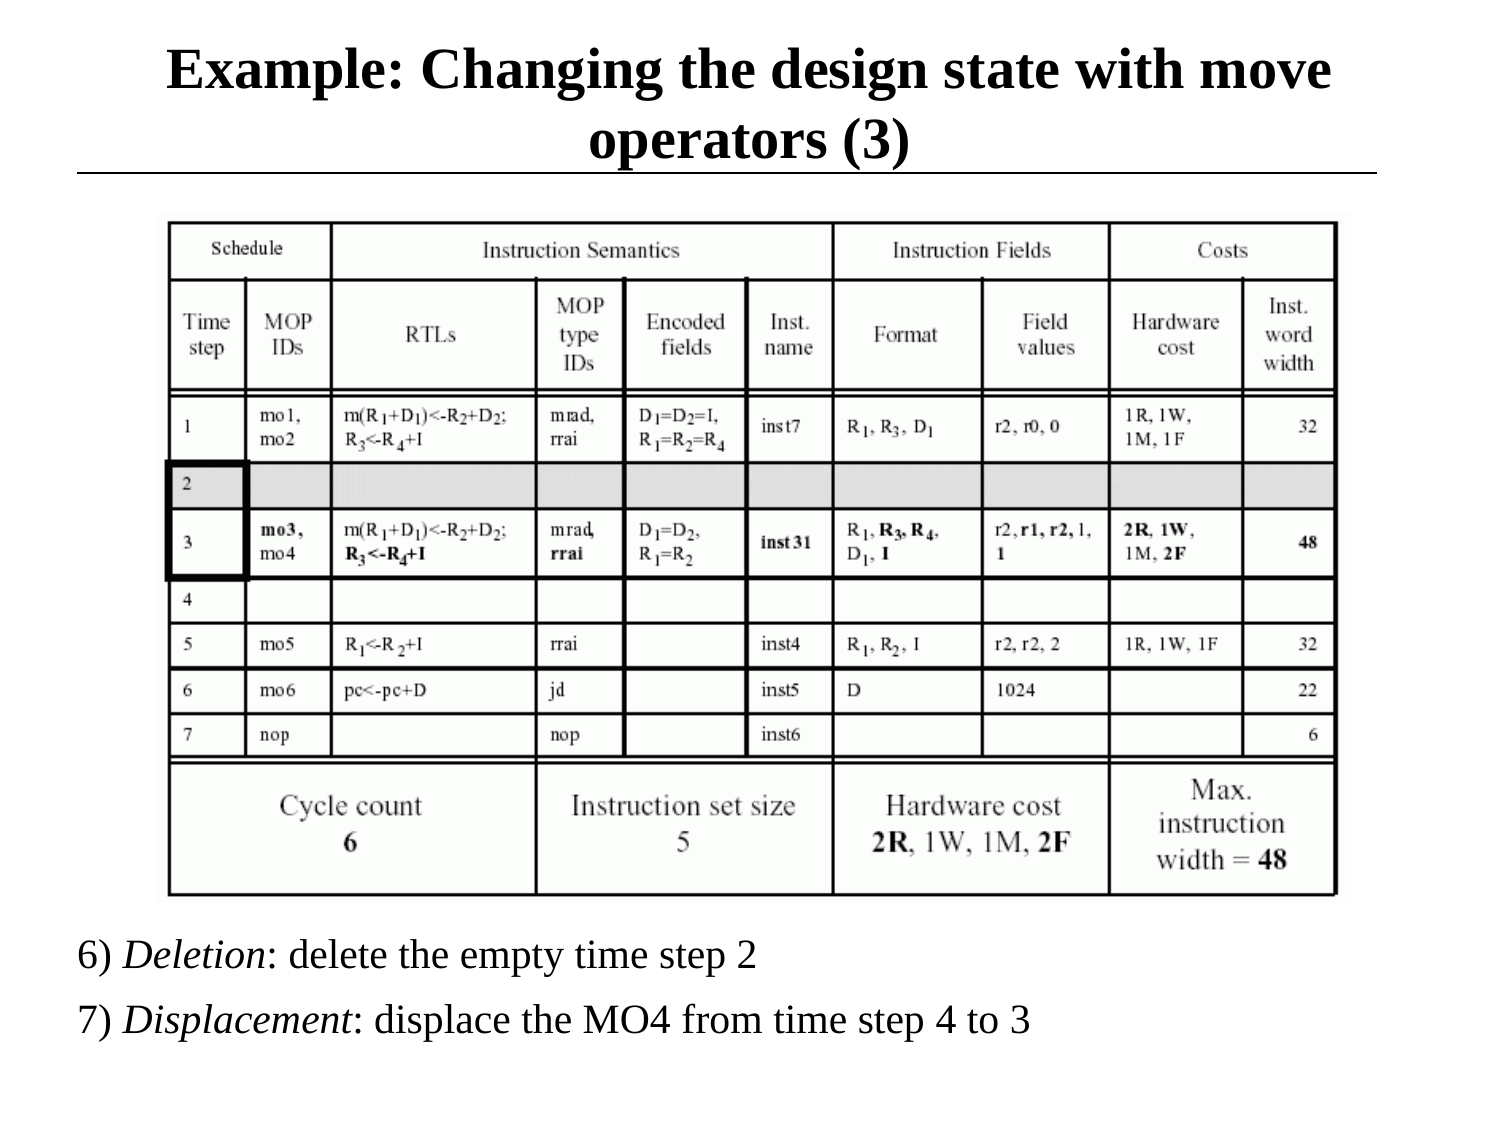

# Example: Changing the design state with move operators (3)
6) Deletion: delete the empty time step 2
7) Displacement: displace the MO4 from time step 4 to 3